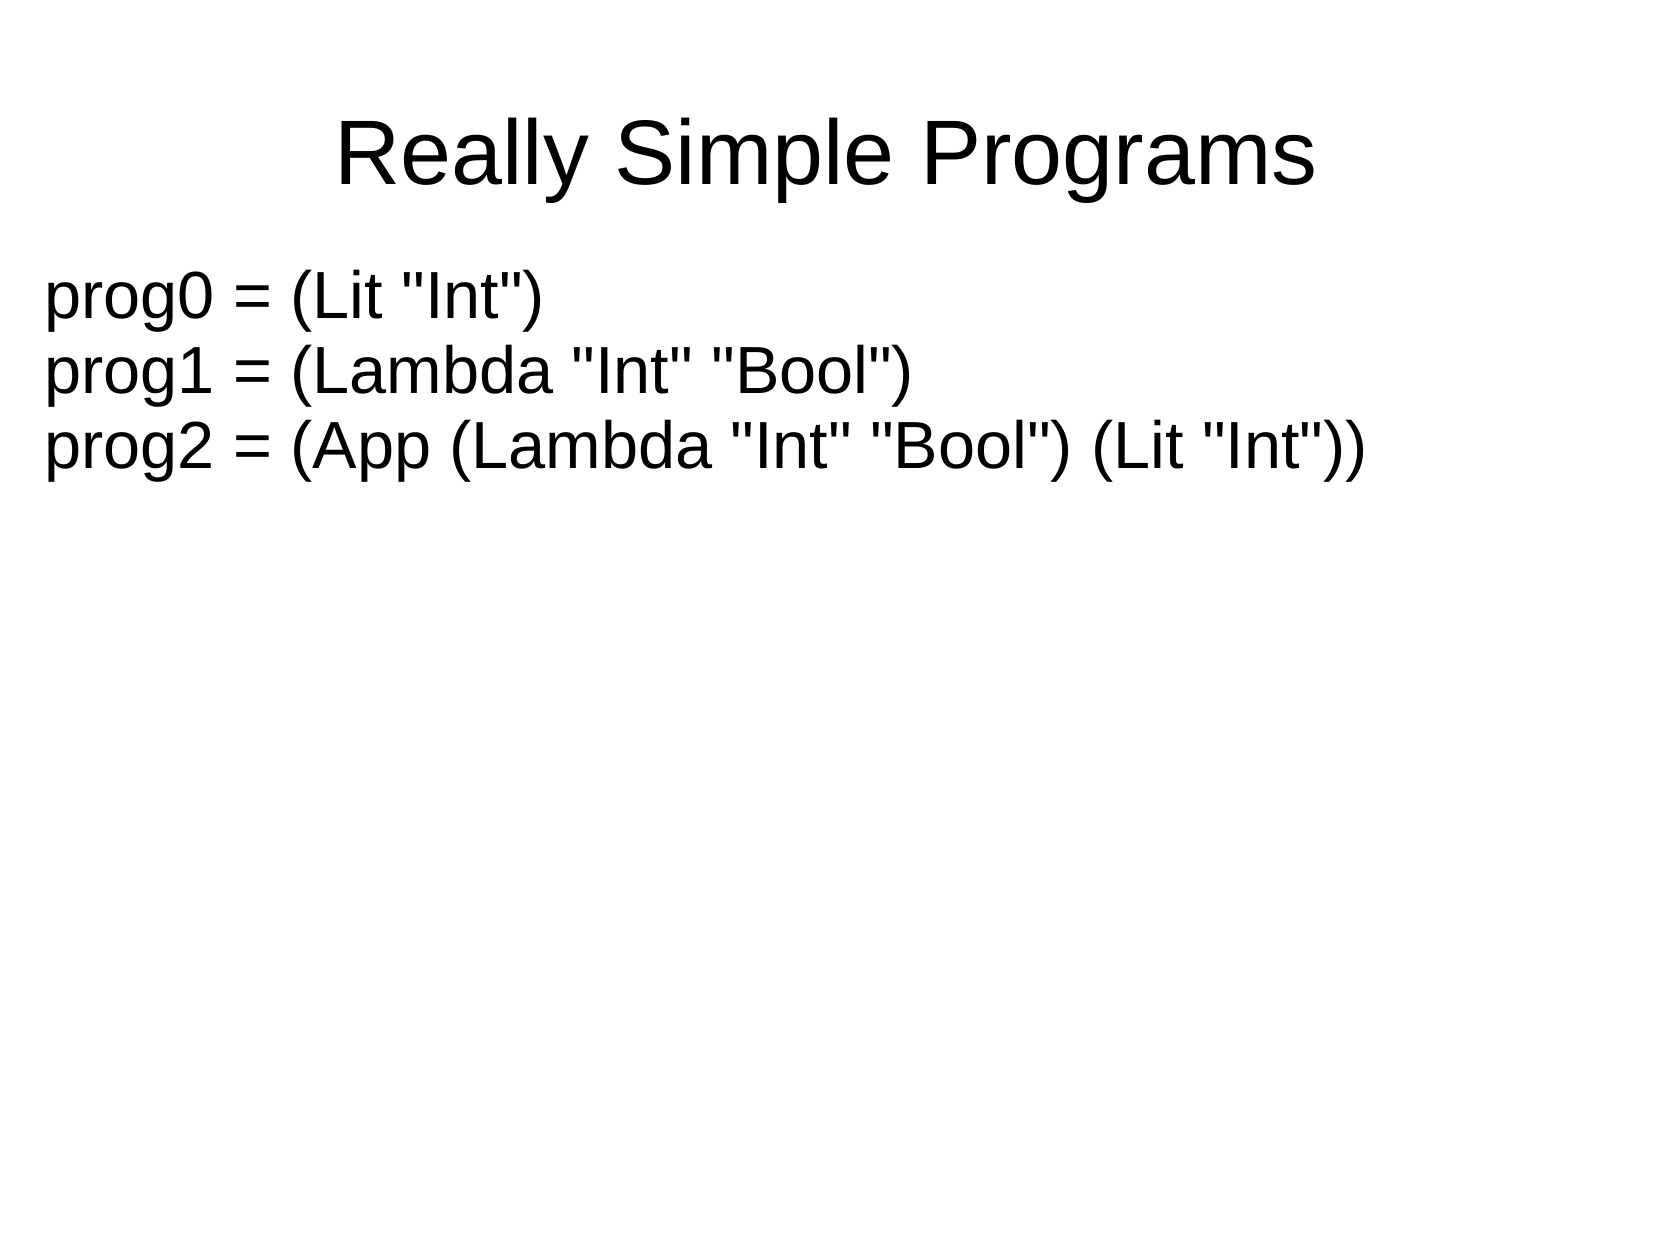

# Really Simple Programs
prog0 = (Lit "Int")
prog1 = (Lambda "Int" "Bool")
prog2 = (App (Lambda "Int" "Bool") (Lit "Int"))